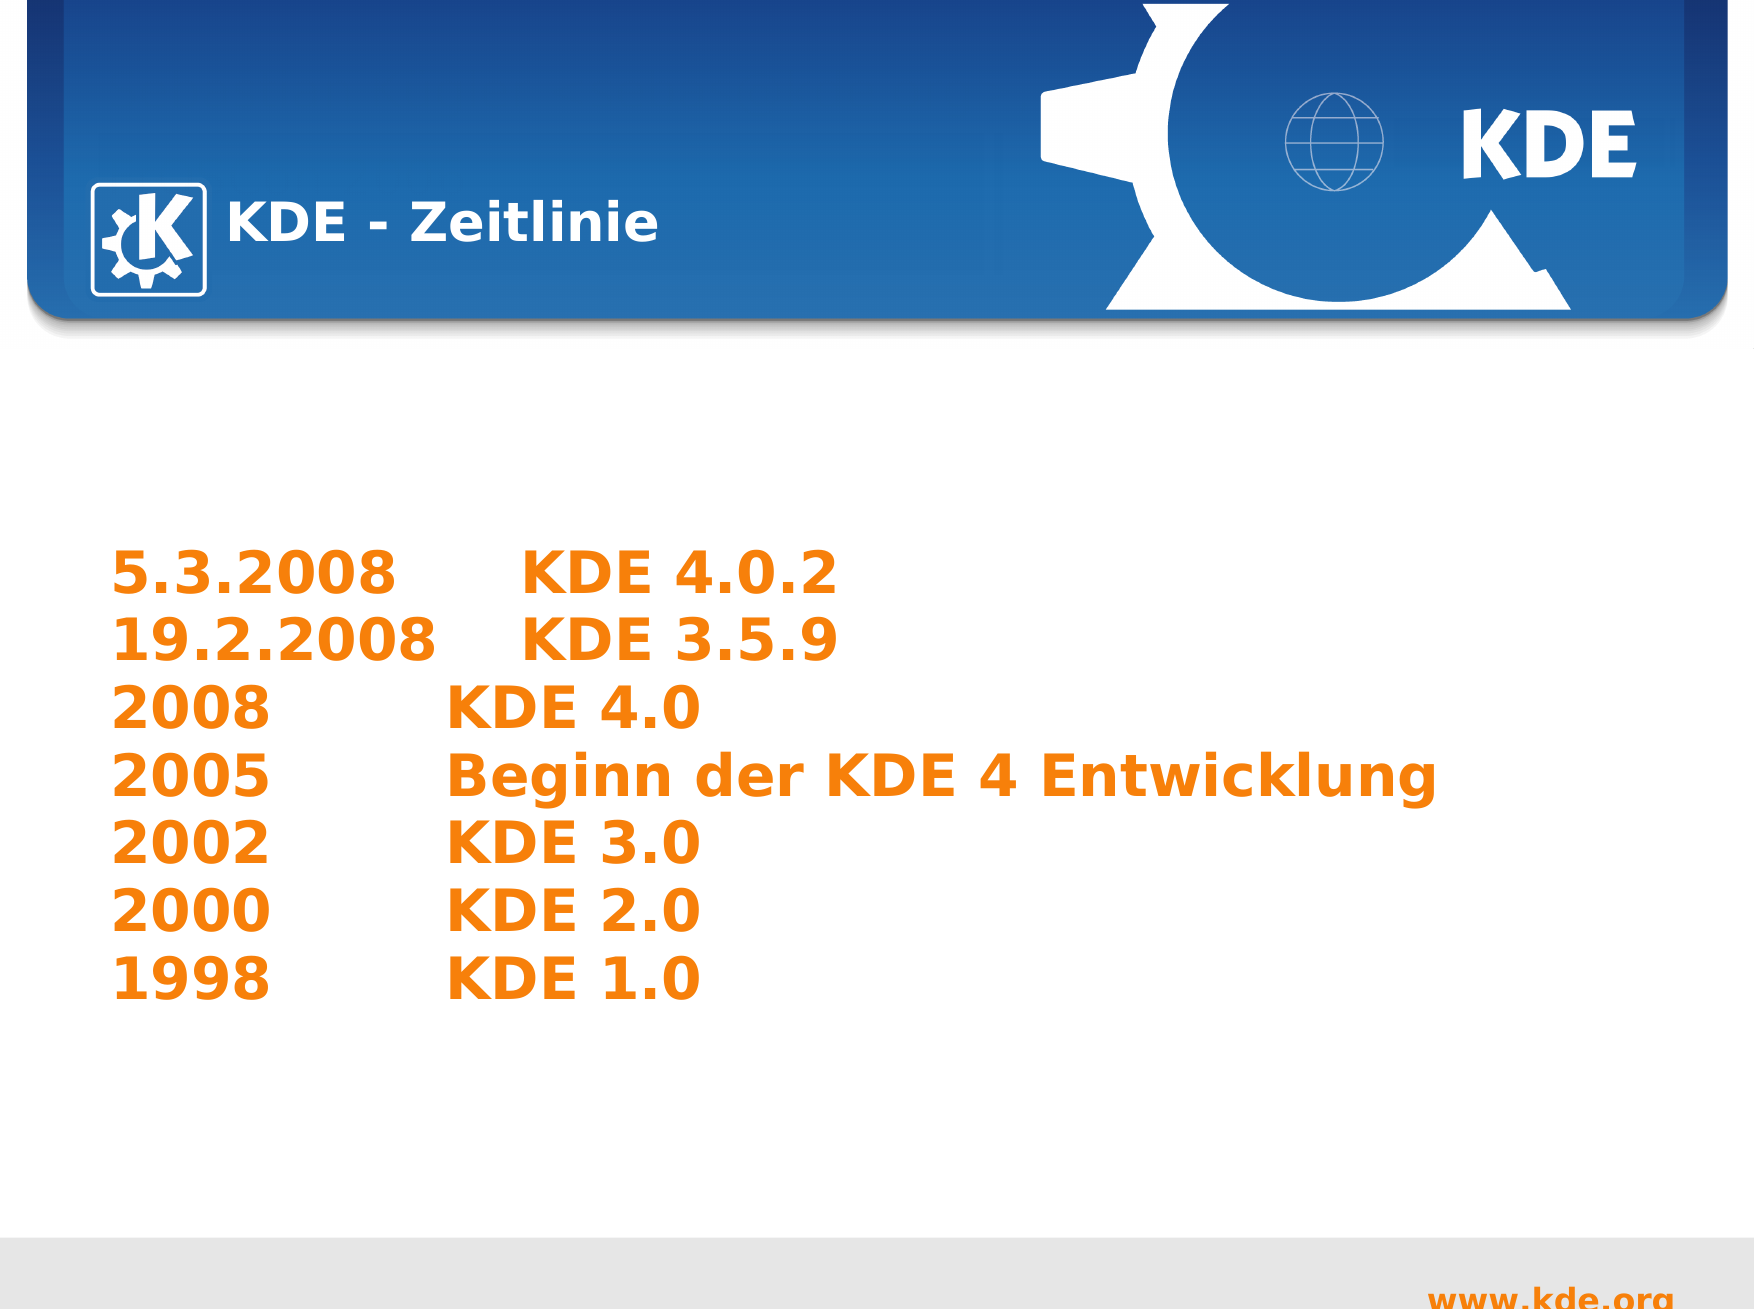

# KDE - Zeitlinie
5.3.2008		KDE 4.0.2
19.2.2008 	KDE 3.5.9
2008			KDE 4.0
2005			Beginn der KDE 4 Entwicklung
2002			KDE 3.0
2000		 	KDE 2.0
1998			KDE 1.0